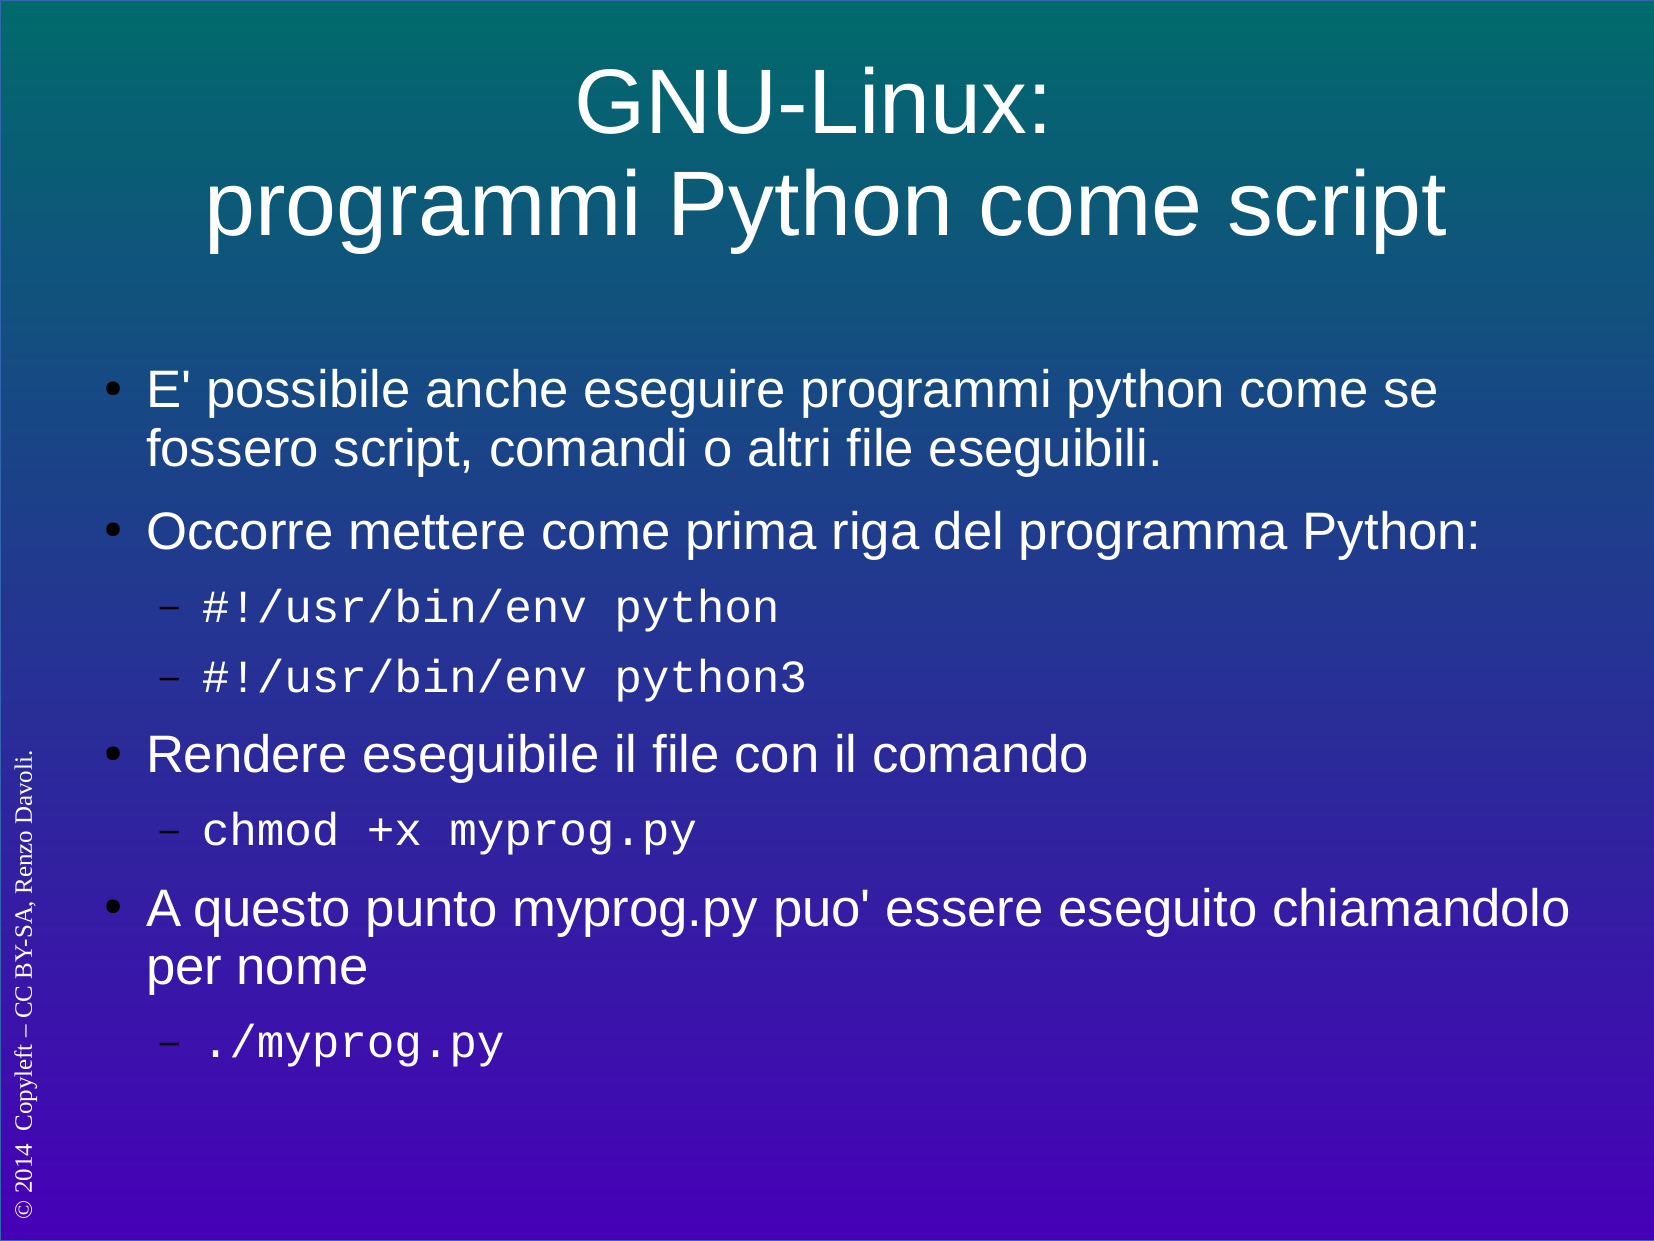

# GNU-Linux: programmi Python come script
E' possibile anche eseguire programmi python come se fossero script, comandi o altri file eseguibili.
Occorre mettere come prima riga del programma Python:
#!/usr/bin/env python
#!/usr/bin/env python3
Rendere eseguibile il file con il comando
chmod +x myprog.py
A questo punto myprog.py puo' essere eseguito chiamandolo per nome
./myprog.py